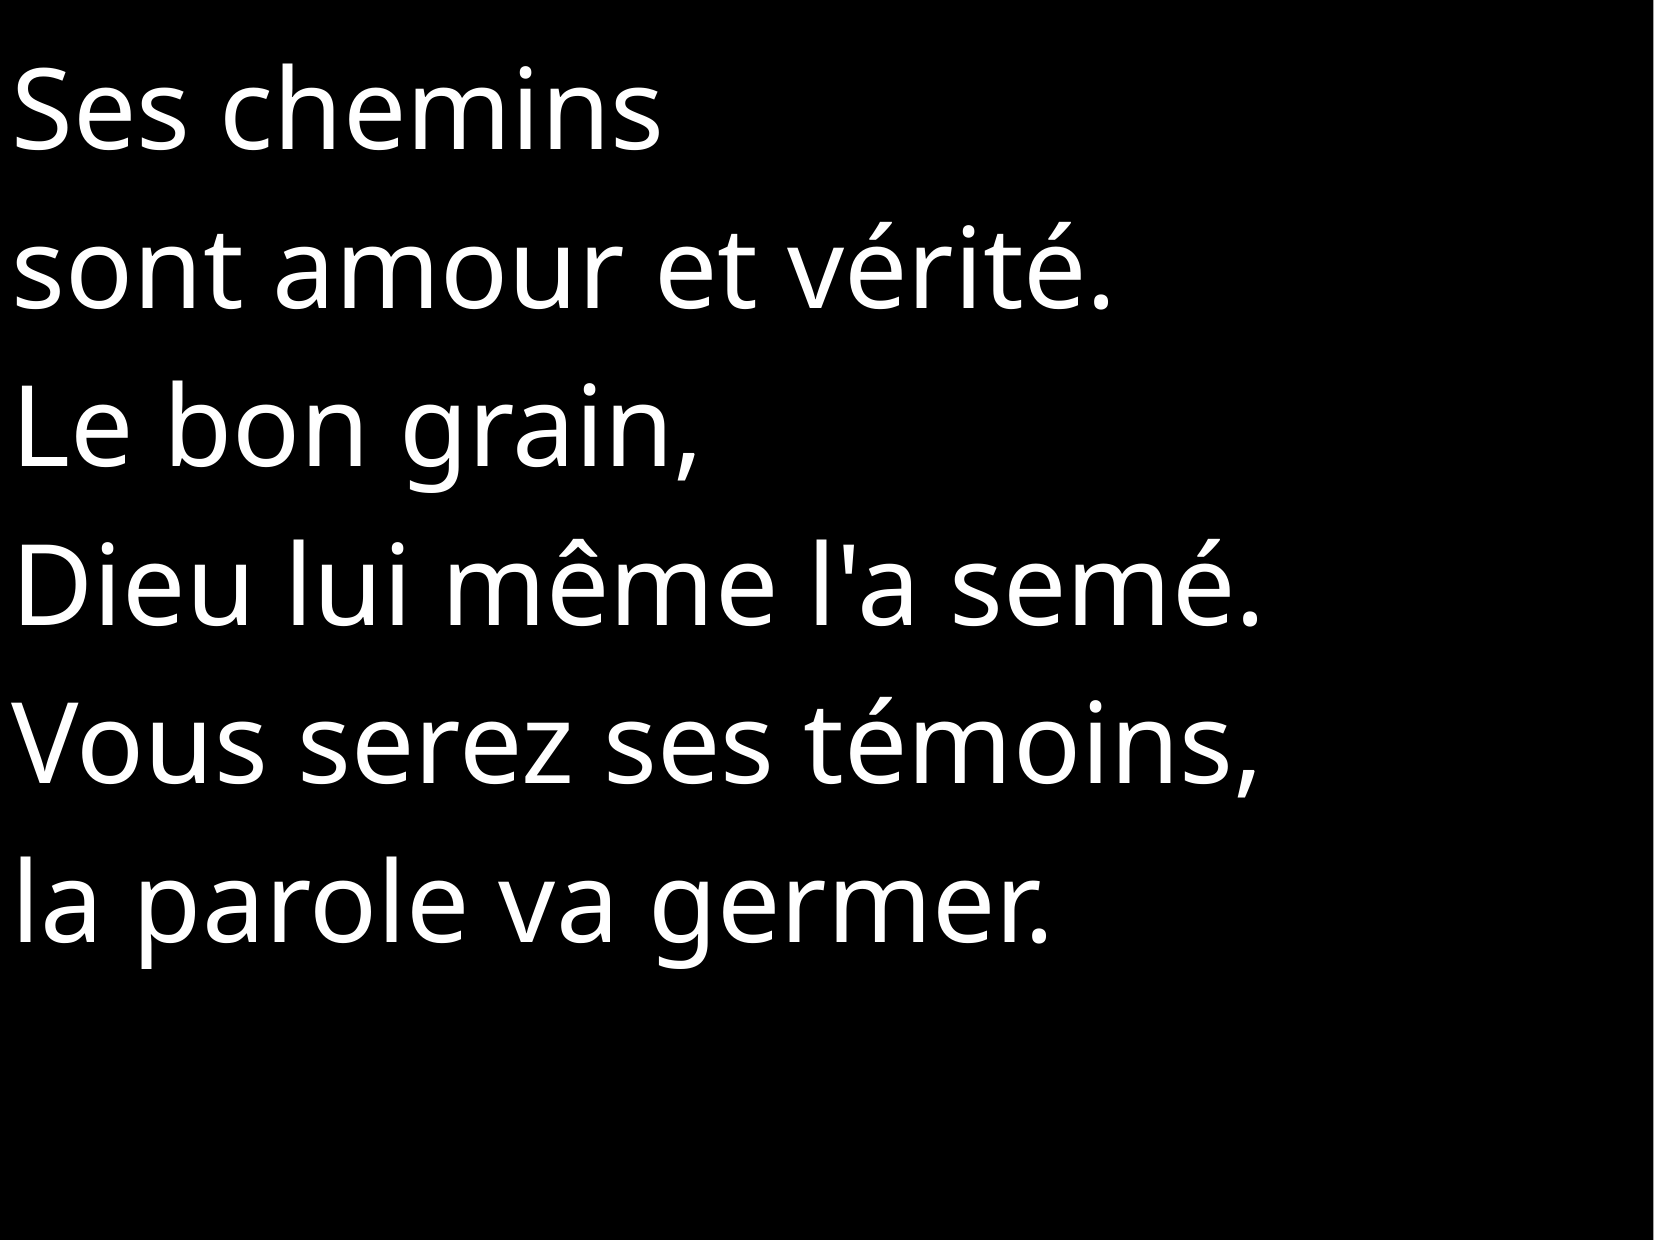

# Ses chemins
sont amour et vérité.
Le bon grain,
Dieu lui même l'a semé.
Vous serez ses témoins,
la parole va germer.